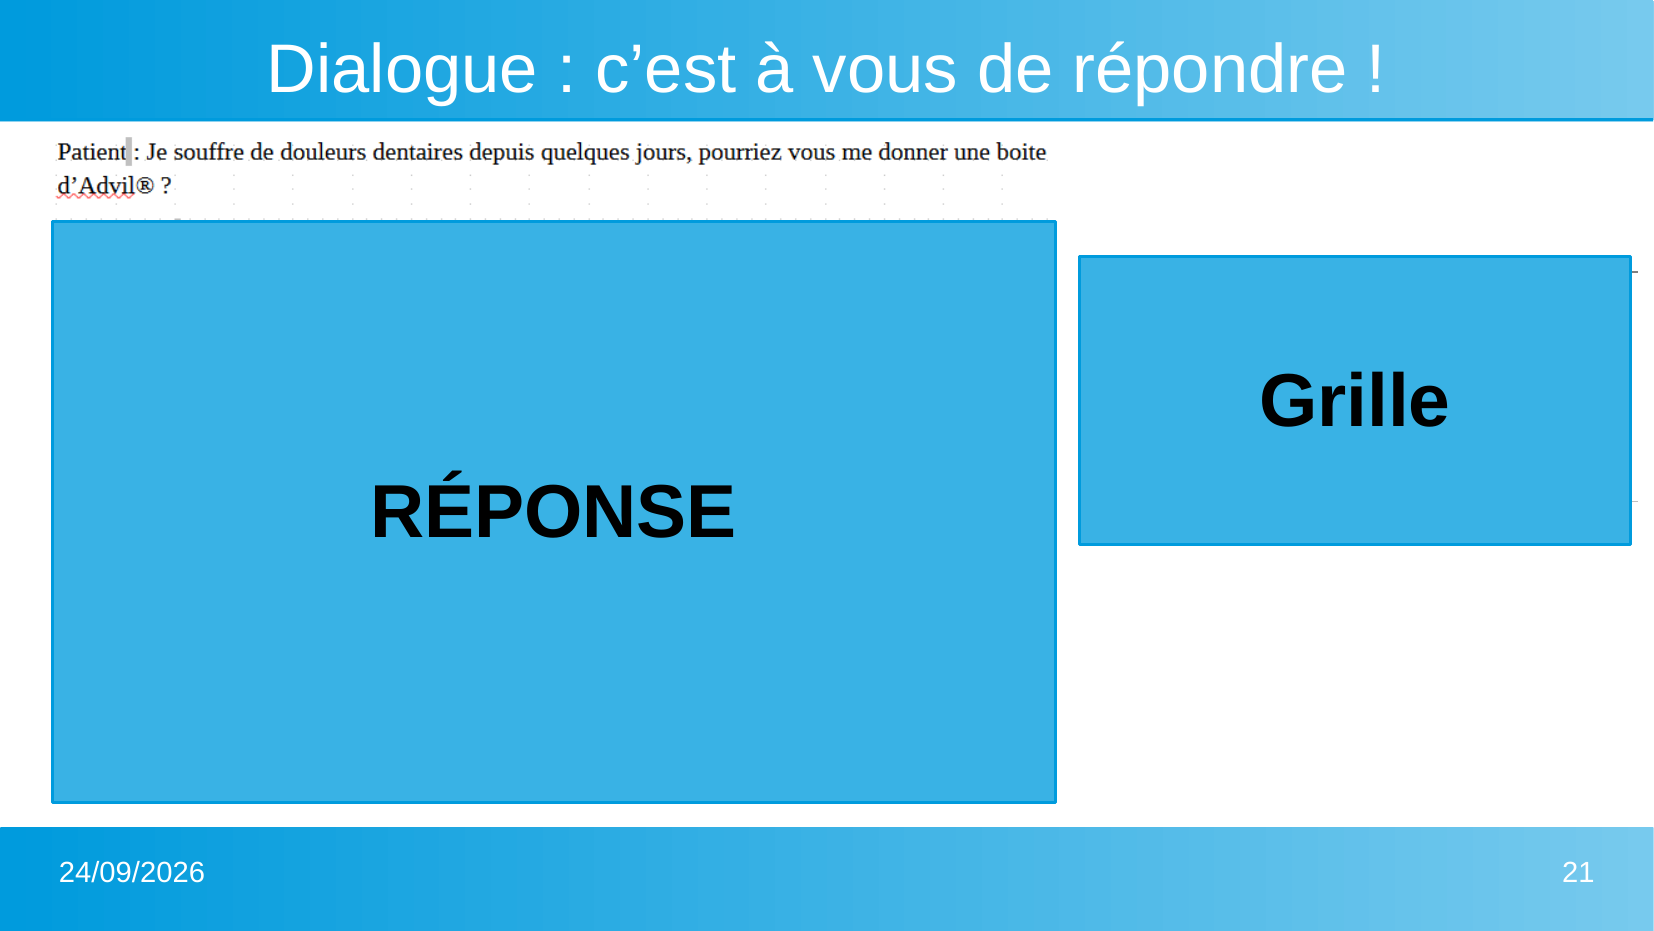

# Dialogue : c’est à vous de répondre !
RÉPONSE
Grille
21